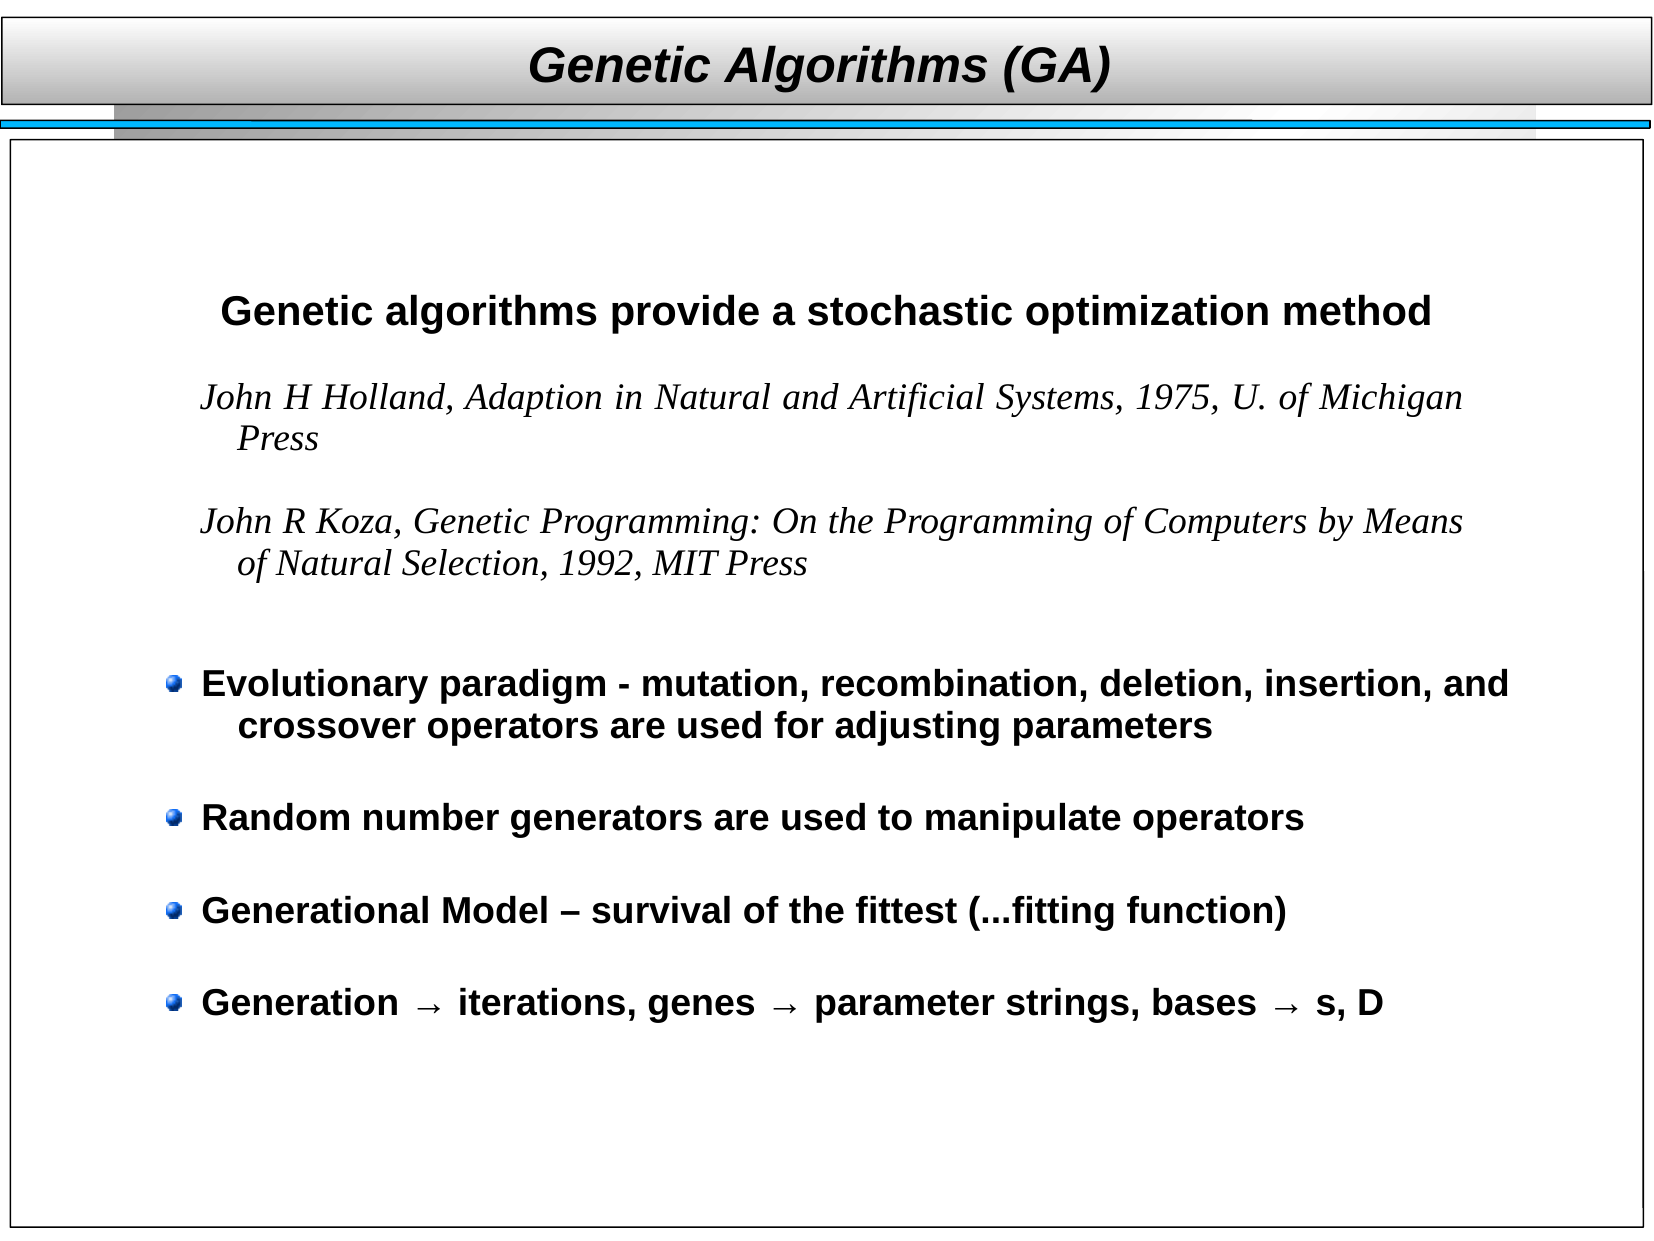

Genetic Algorithms (GA)
Genetic algorithms provide a stochastic optimization method
John H Holland, Adaption in Natural and Artificial Systems, 1975, U. of Michigan Press
John R Koza, Genetic Programming: On the Programming of Computers by Means of Natural Selection, 1992, MIT Press
Evolutionary paradigm - mutation, recombination, deletion, insertion, and crossover operators are used for adjusting parameters
Random number generators are used to manipulate operators
Generational Model – survival of the fittest (...fitting function)
Generation → iterations, genes → parameter strings, bases → s, D